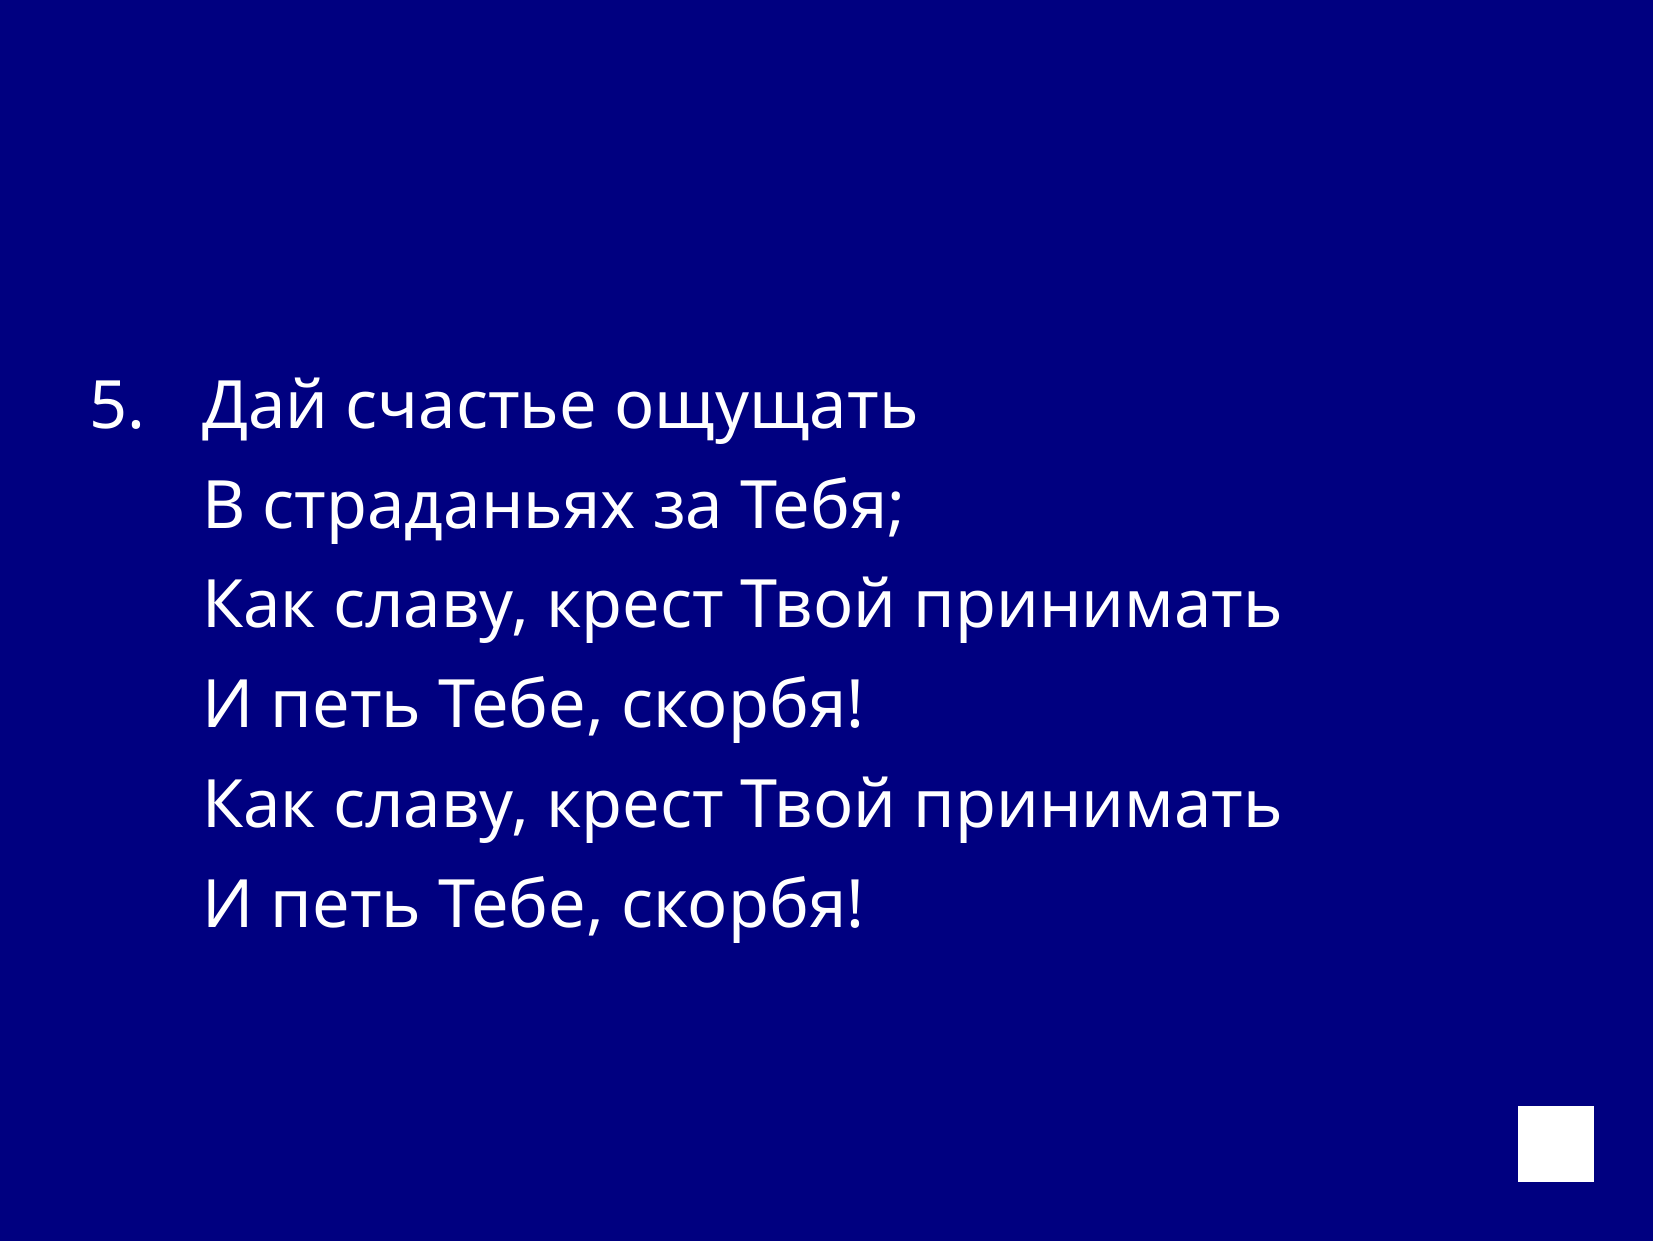

5.	Дай счастье ощущать
	В страданьях за Тебя;
	Как славу, крест Твой принимать
	И петь Тебе, скорбя!
	Как славу, крест Твой принимать
	И петь Тебе, скорбя!